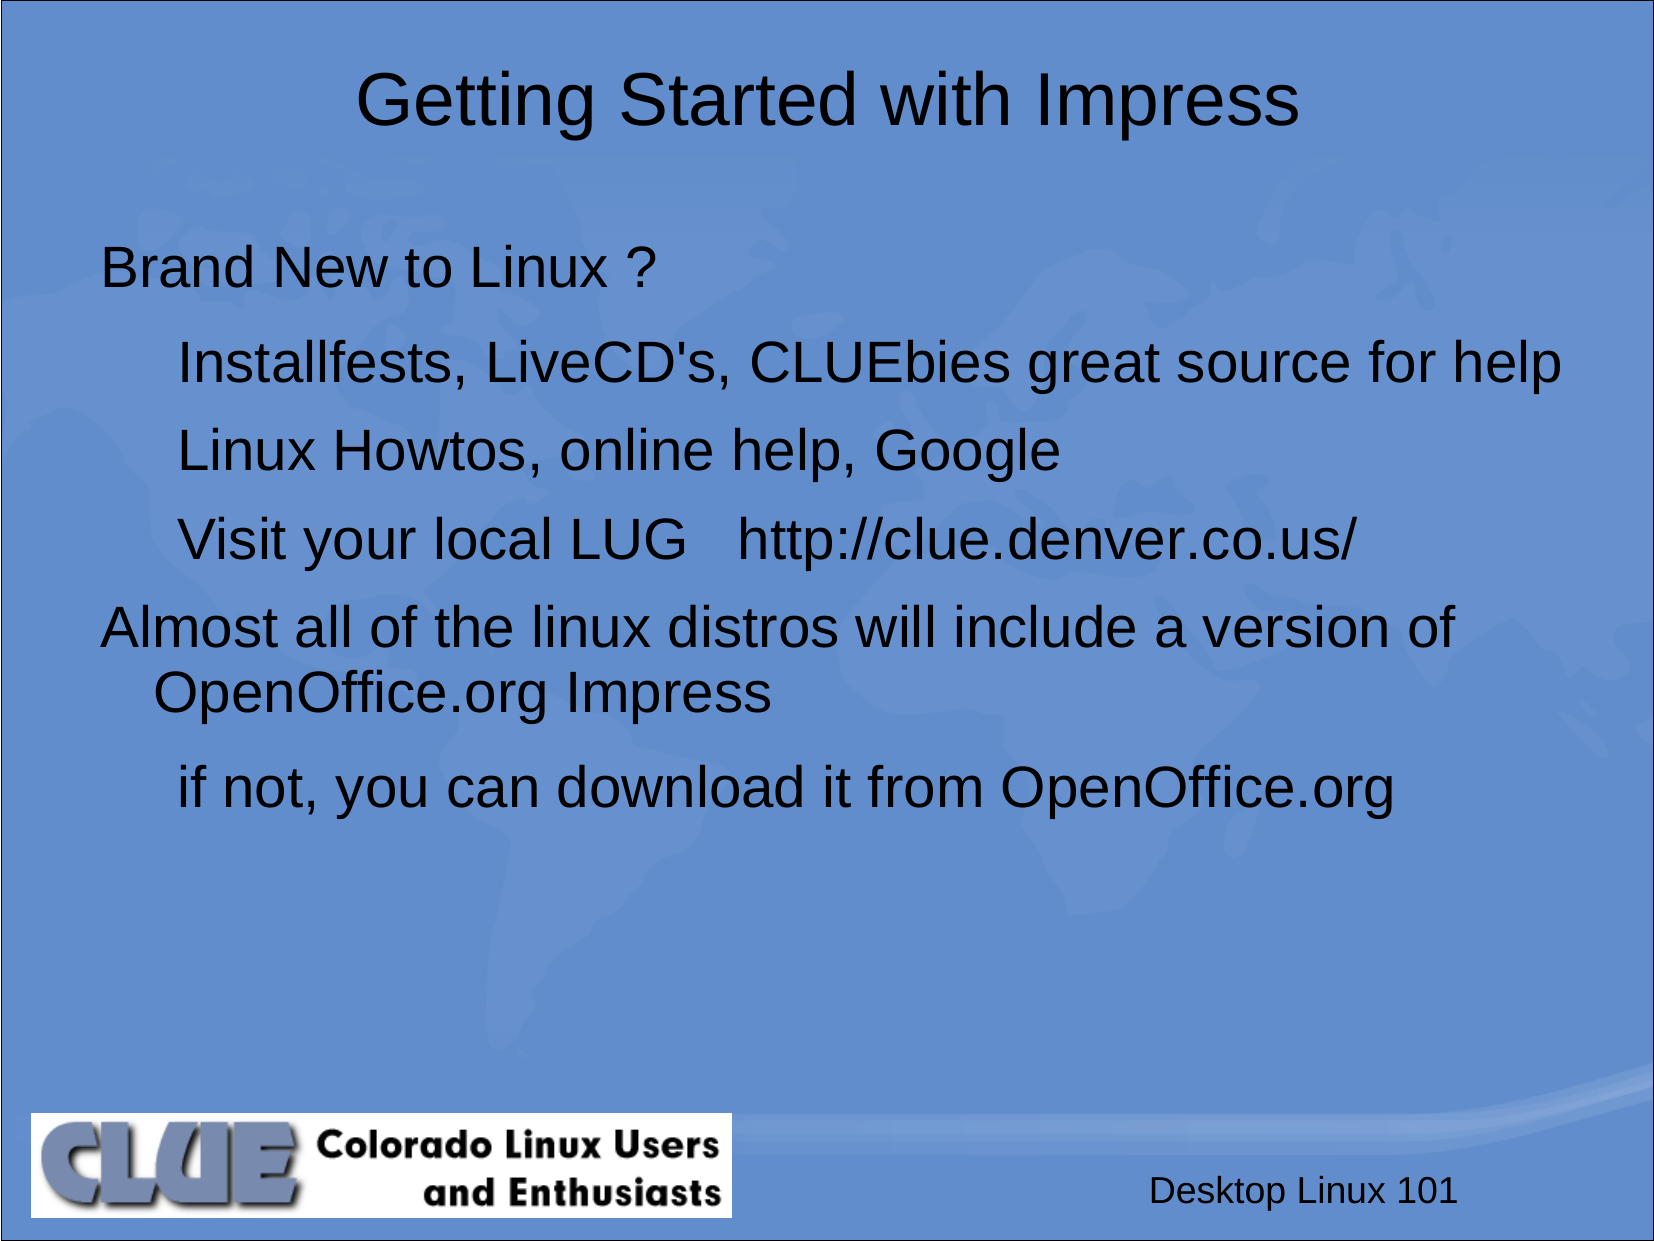

# Getting Started with Impress
Brand New to Linux ?
Installfests, LiveCD's, CLUEbies great source for help
Linux Howtos, online help, Google
Visit your local LUG http://clue.denver.co.us/
Almost all of the linux distros will include a version of OpenOffice.org Impress
if not, you can download it from OpenOffice.org